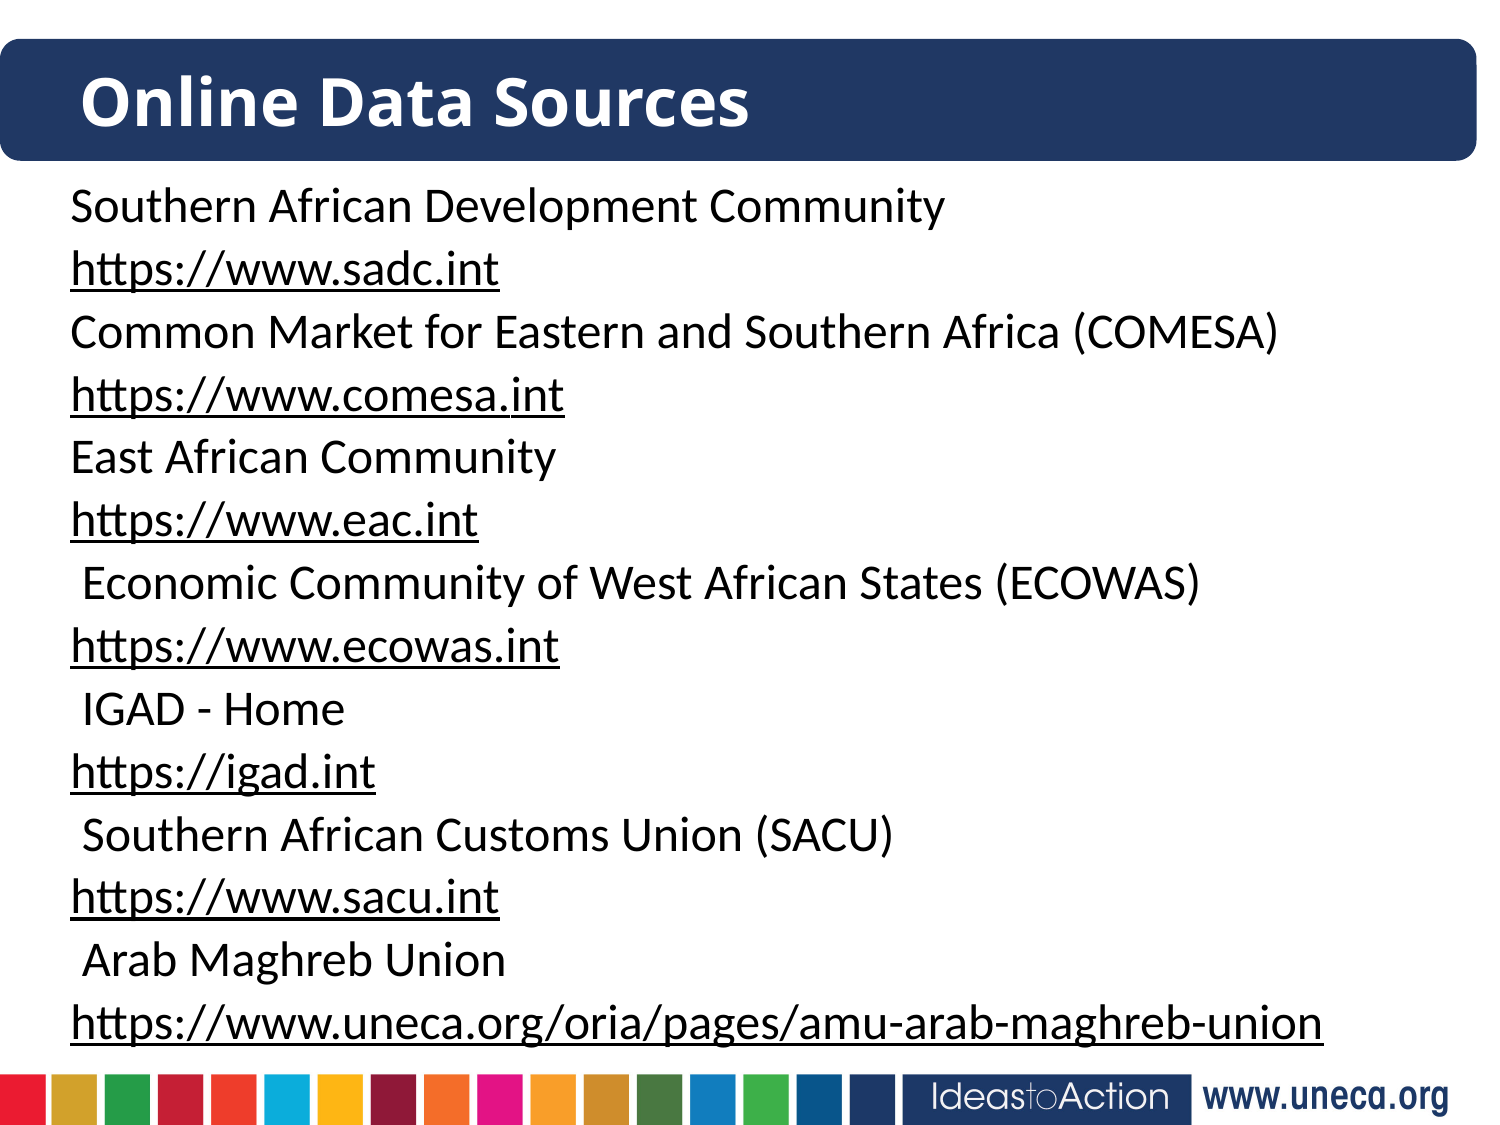

Online Data Sources
Southern African Development Community
https://www.sadc.int
Common Market for Eastern and Southern Africa (COMESA)
https://www.comesa.int
East African Community
https://www.eac.int
 Economic Community of West African States (ECOWAS)
https://www.ecowas.int
 IGAD - Home
https://igad.int
 Southern African Customs Union (SACU)
https://www.sacu.int
 Arab Maghreb Union
https://www.uneca.org/oria/pages/amu-arab-maghreb-union
#